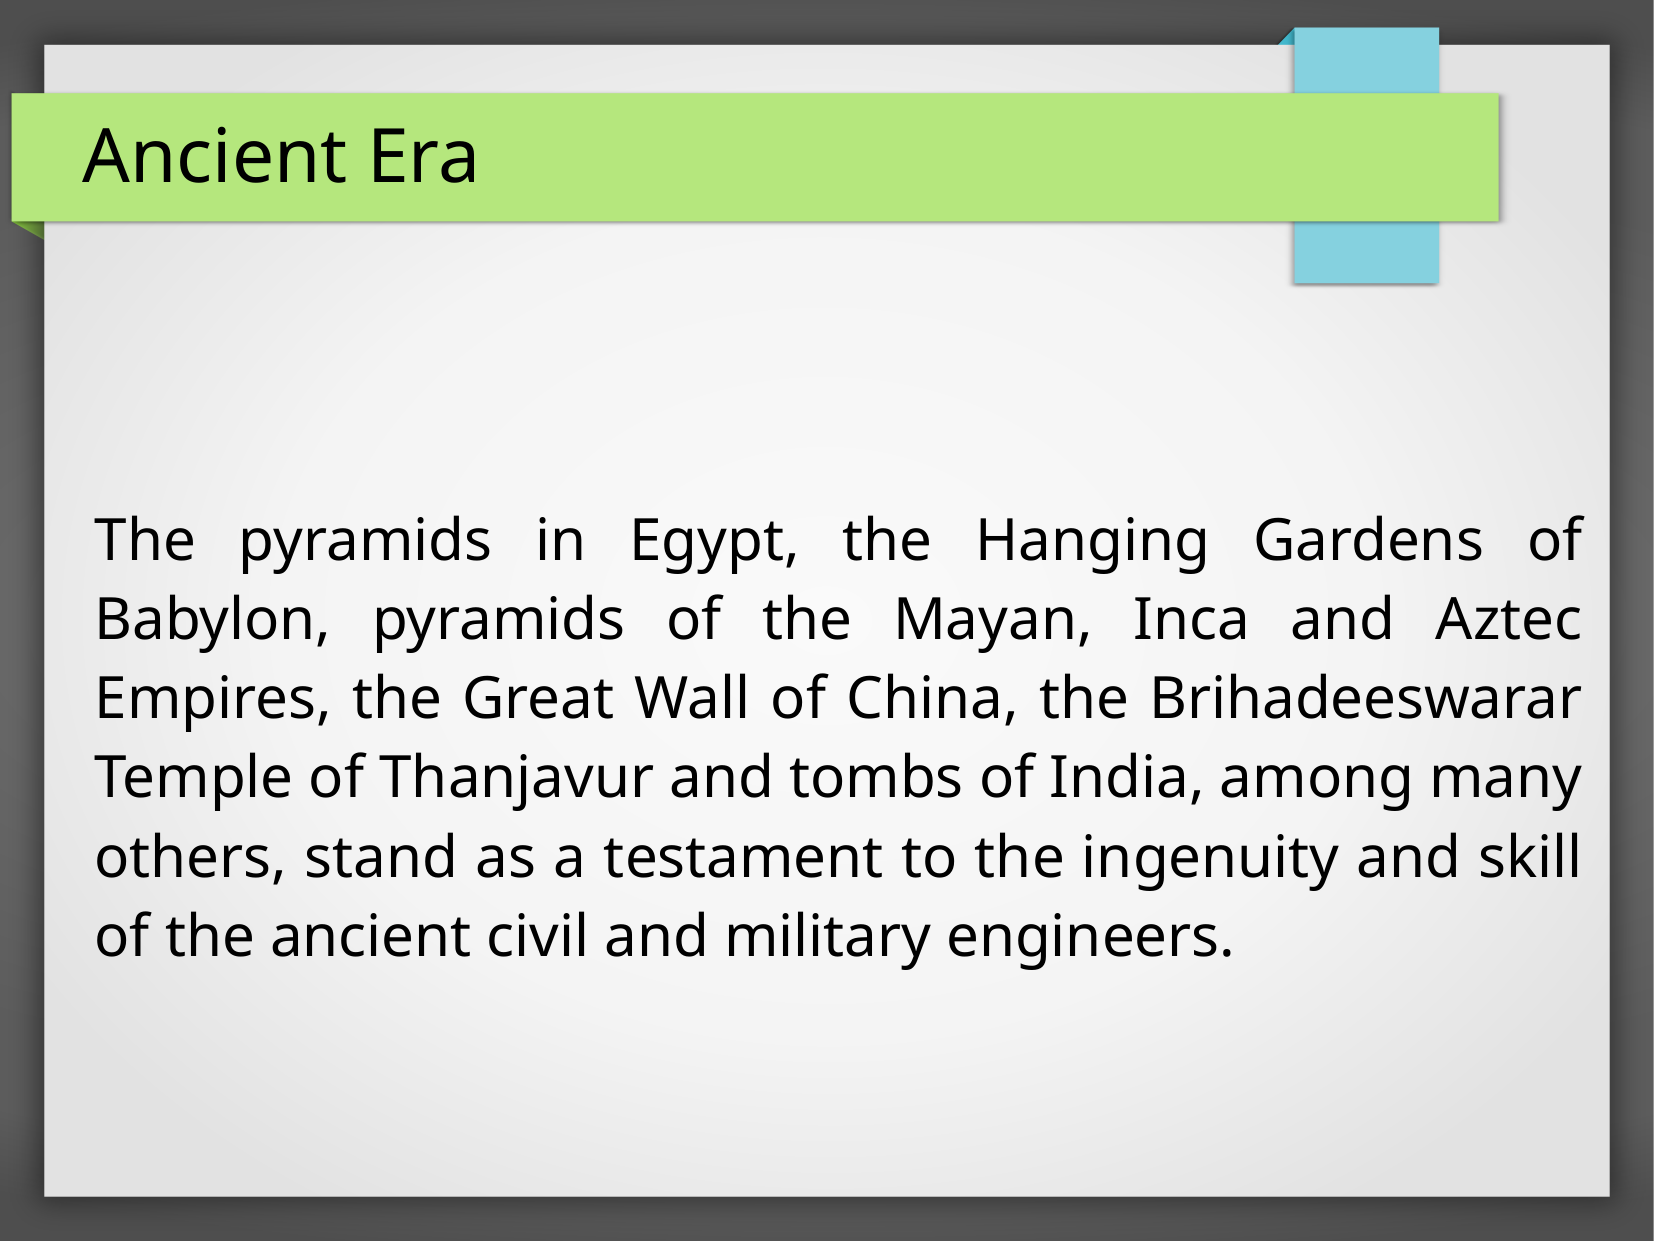

# Ancient Era
The pyramids in Egypt, the Hanging Gardens of Babylon, pyramids of the Mayan, Inca and Aztec Empires, the Great Wall of China, the Brihadeeswarar Temple of Thanjavur and tombs of India, among many others, stand as a testament to the ingenuity and skill of the ancient civil and military engineers.